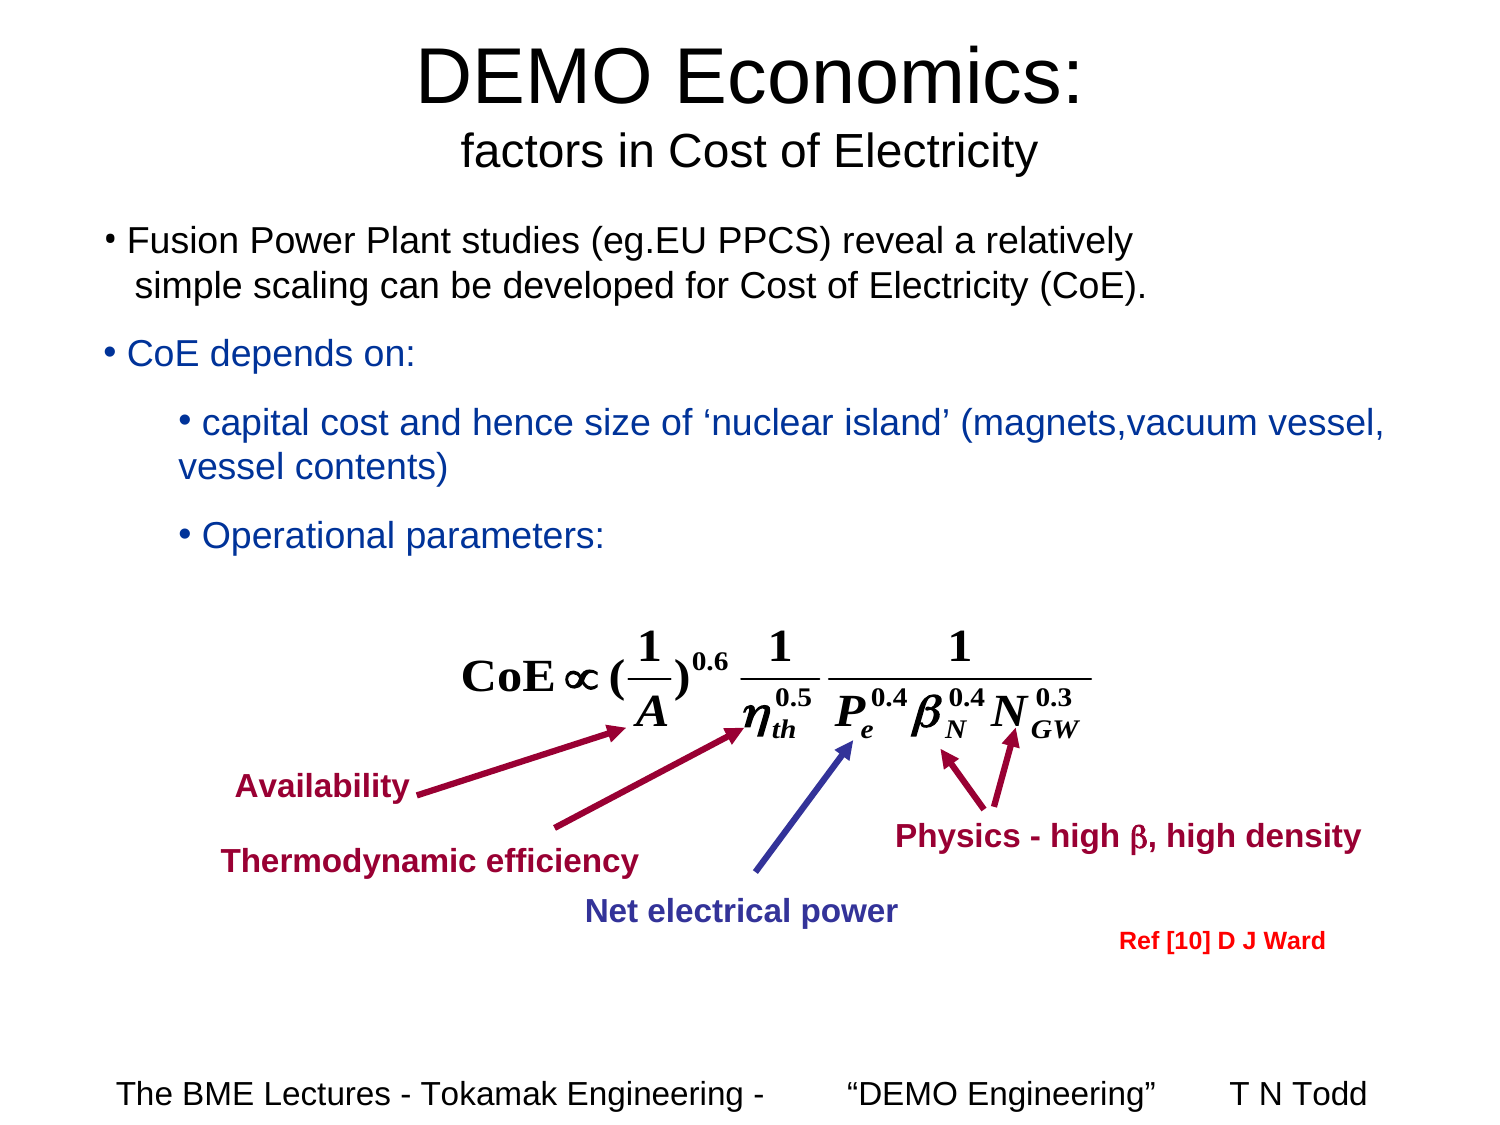

DEMO Economics:
factors in Cost of Electricity
 Fusion Power Plant studies (eg.EU PPCS) reveal a relatively
 simple scaling can be developed for Cost of Electricity (CoE).
 CoE depends on:
 capital cost and hence size of ‘nuclear island’ (magnets,vacuum vessel, vessel contents)
 Operational parameters:
Availability
 Physics - high , high density
Thermodynamic efficiency
Net electrical power
Ref [10] D J Ward